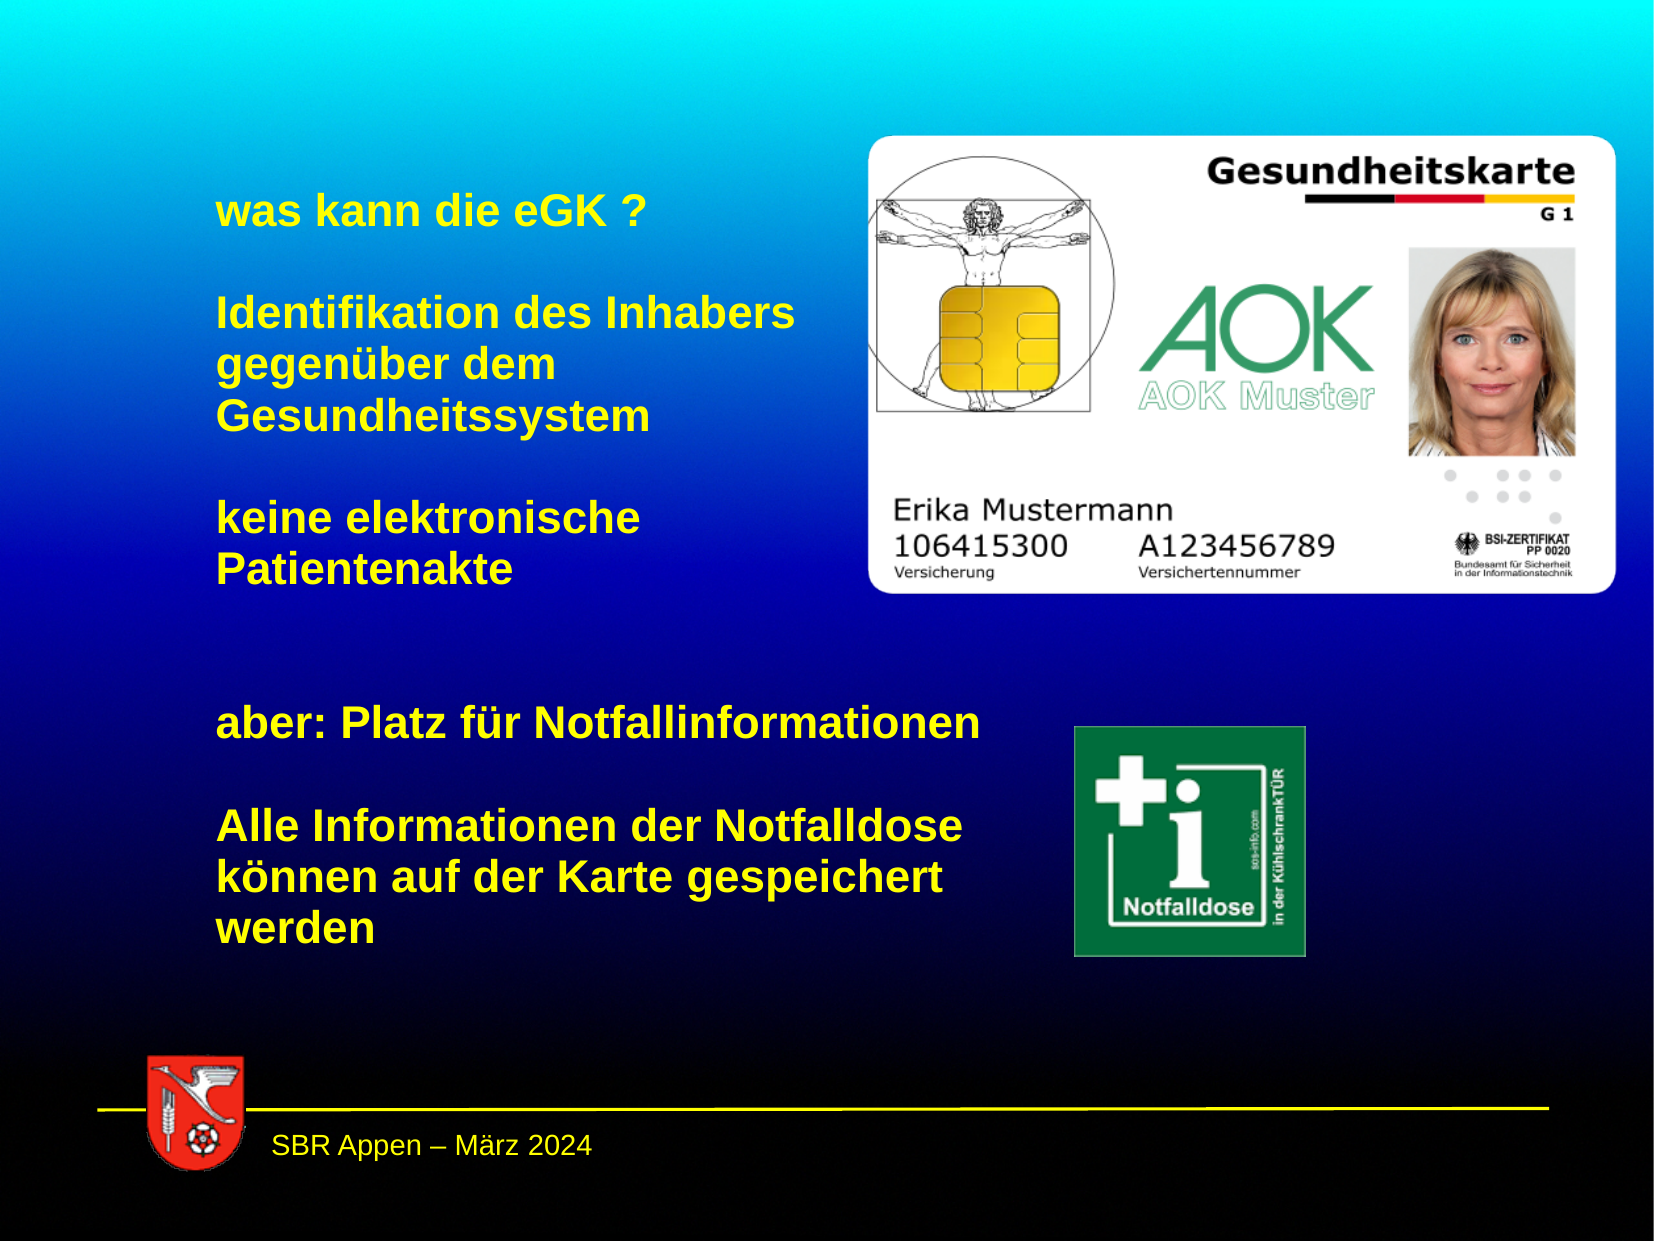

was kann die eGK ?
Identifikation des Inhabers
gegenüber dem
Gesundheitssystem
keine elektronische
Patientenakte
aber: Platz für Notfallinformationen
Alle Informationen der Notfalldose
können auf der Karte gespeichert
werden
SBR Appen – März 2024